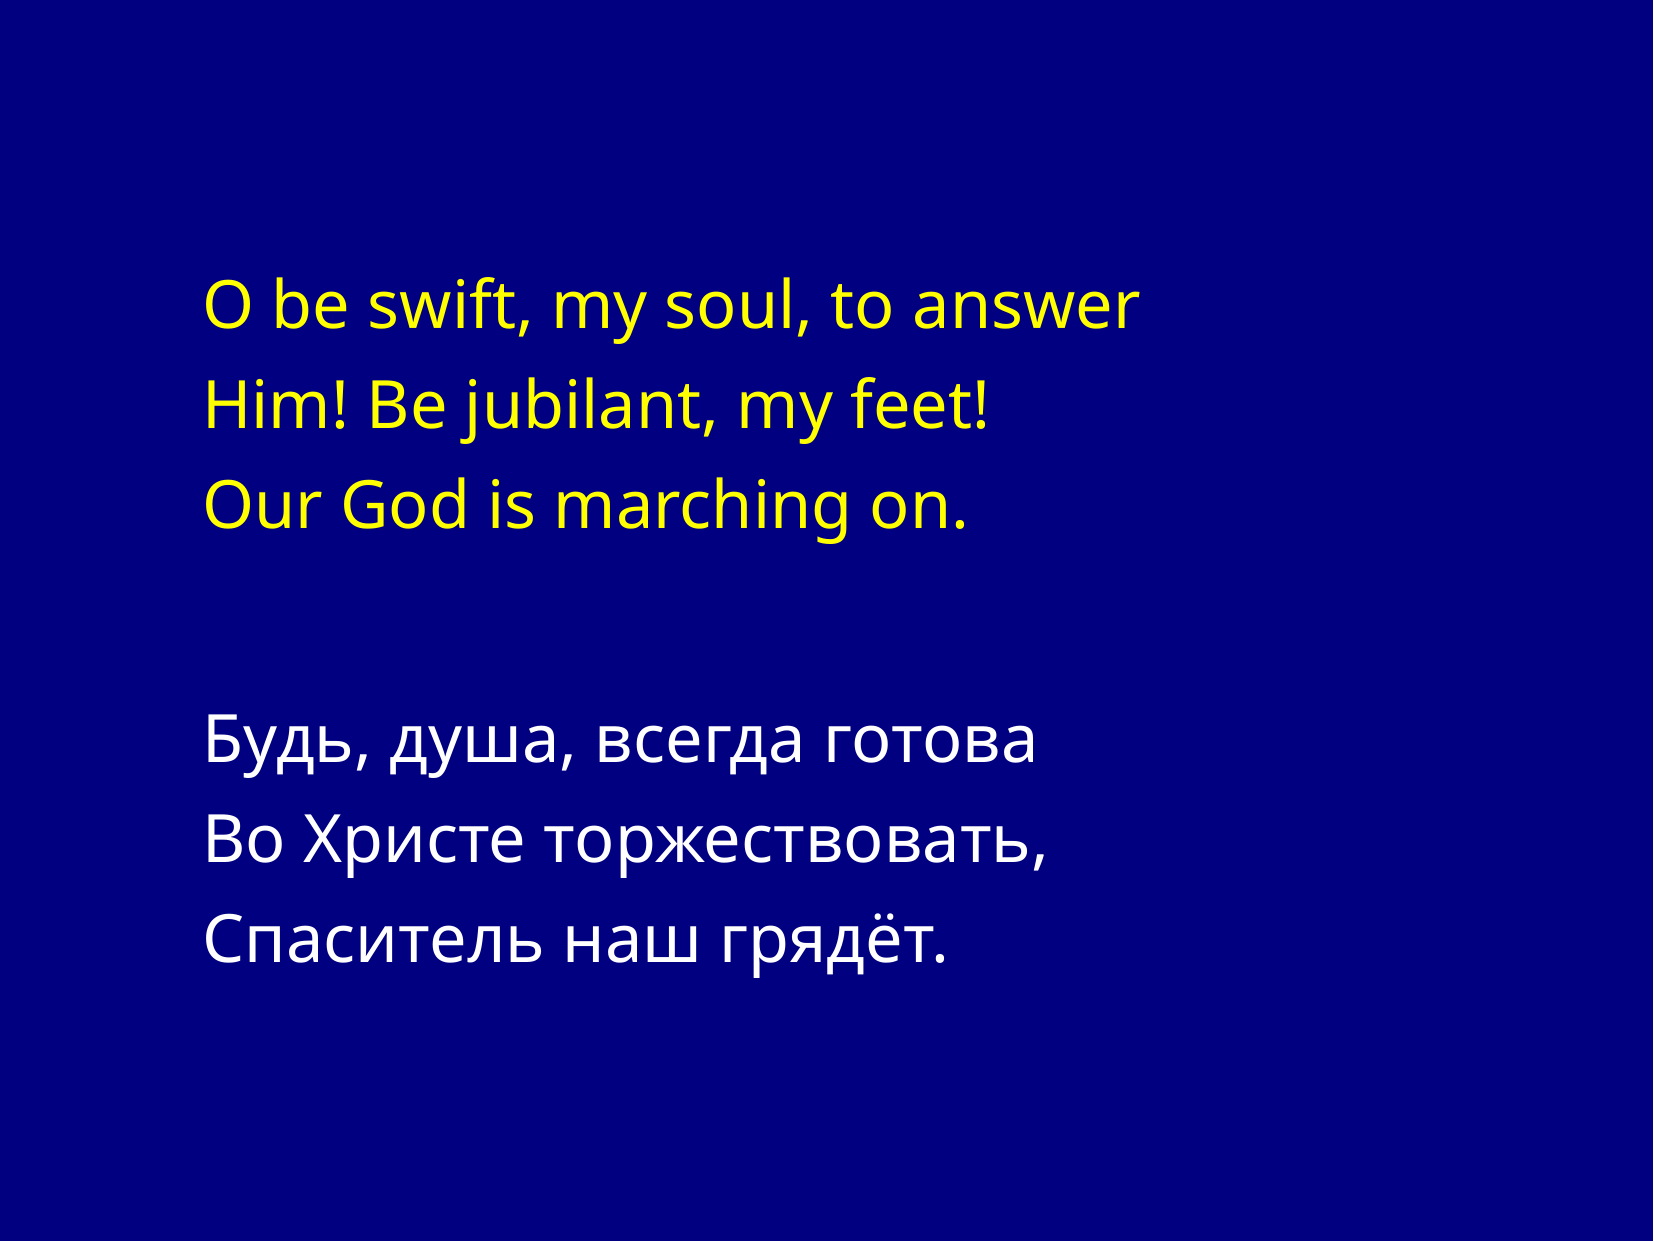

O be swift, my soul, to answer
	Him! Be jubilant, my feet!
	Our God is marching on.
	Будь, душа, всегда готова
	Во Христе торжествовать,
	Спаситель наш грядёт.